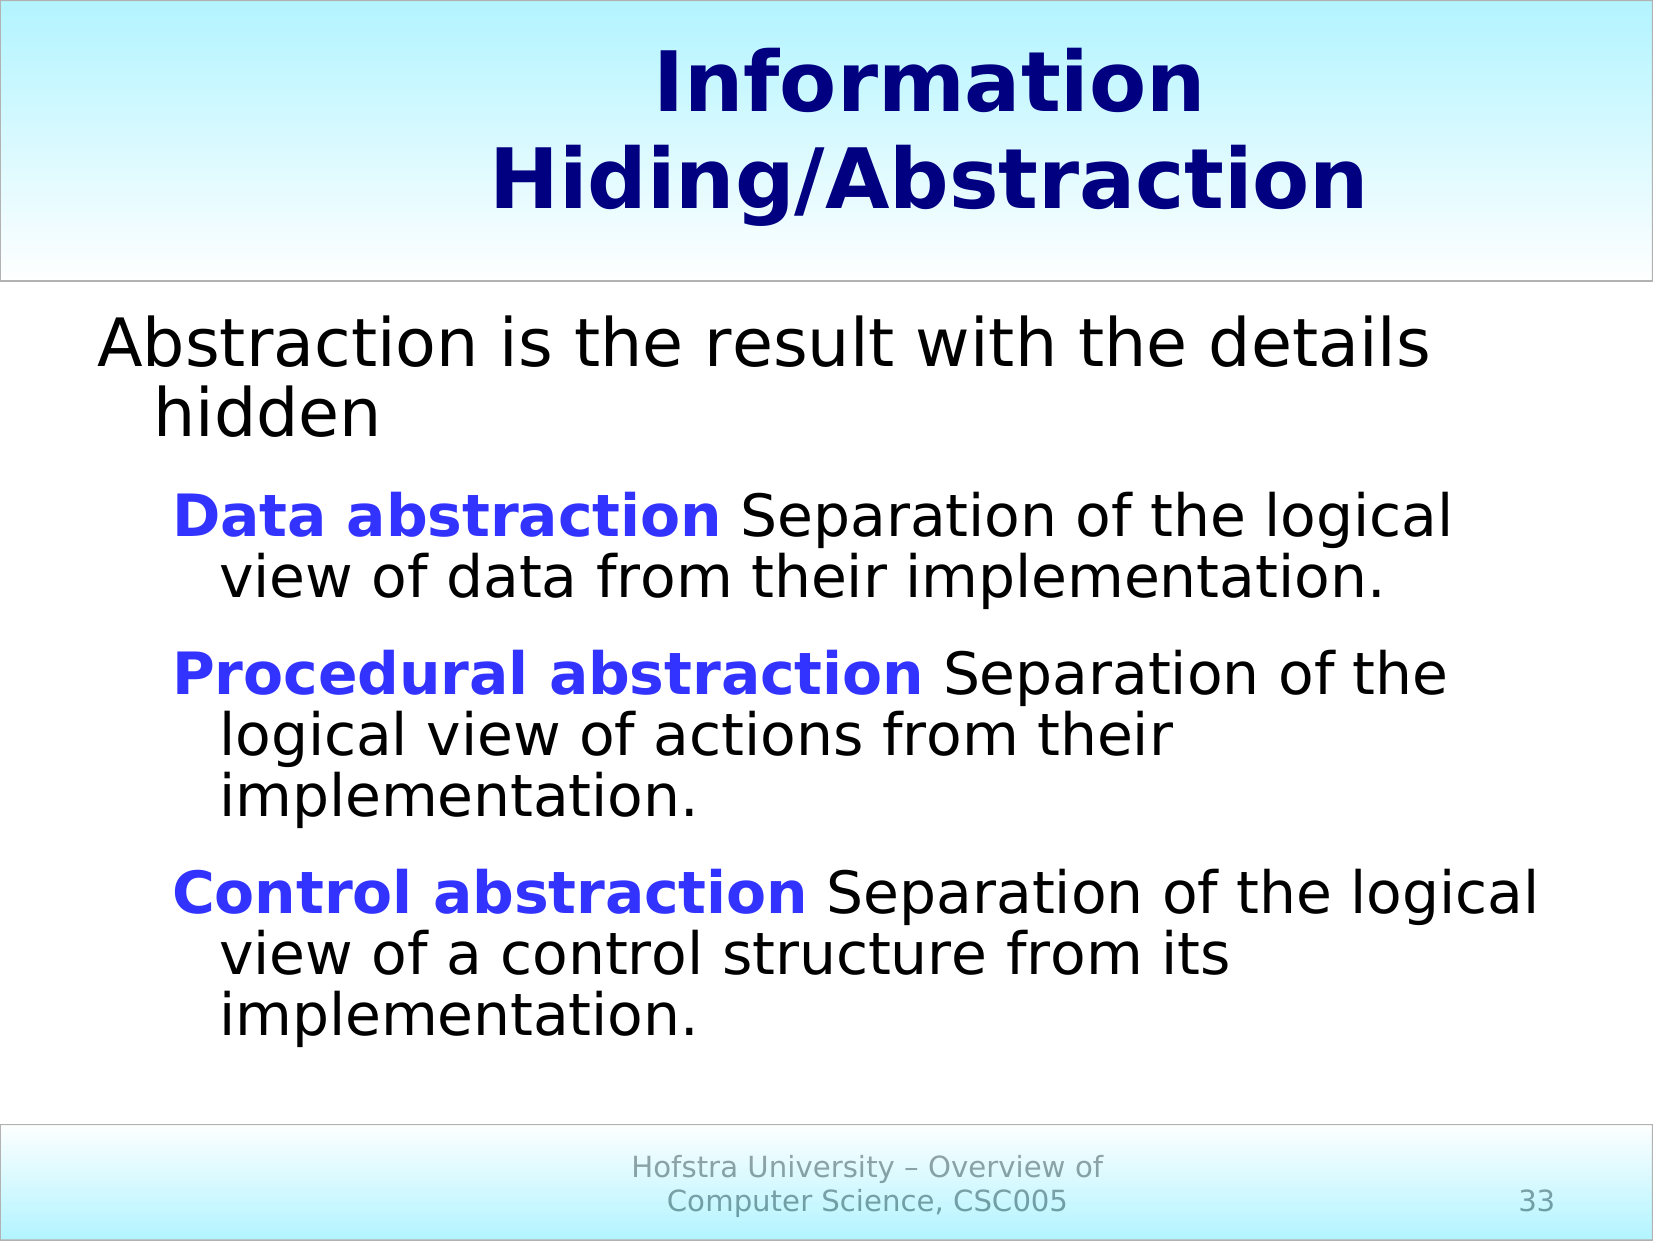

# Information Hiding/Abstraction
Abstraction is the result with the details hidden
Data abstraction Separation of the logical view of data from their implementation.
Procedural abstraction Separation of the logical view of actions from their implementation.
Control abstraction Separation of the logical view of a control structure from its implementation.
33